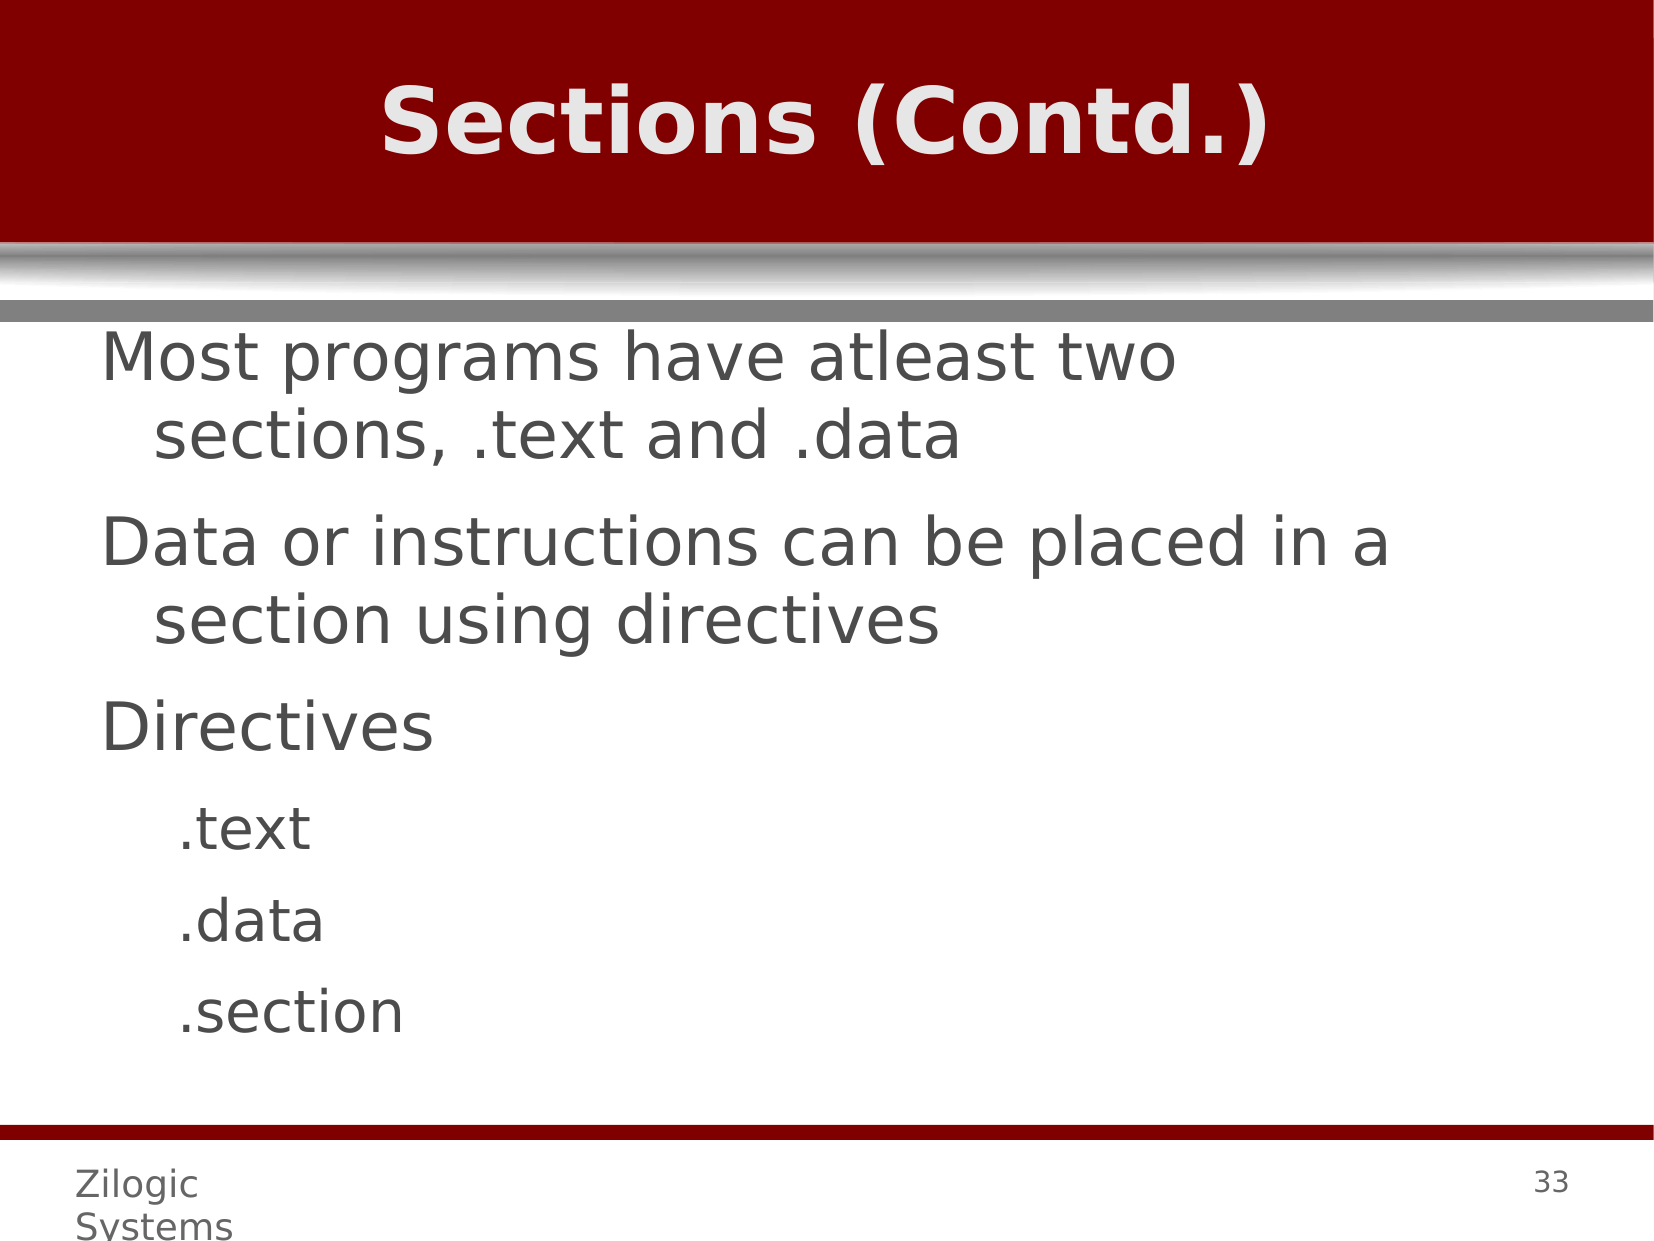

# Sections (Contd.)
Most programs have atleast two sections, .text and .data
Data or instructions can be placed in a section using directives
Directives
.text
.data
.section
33